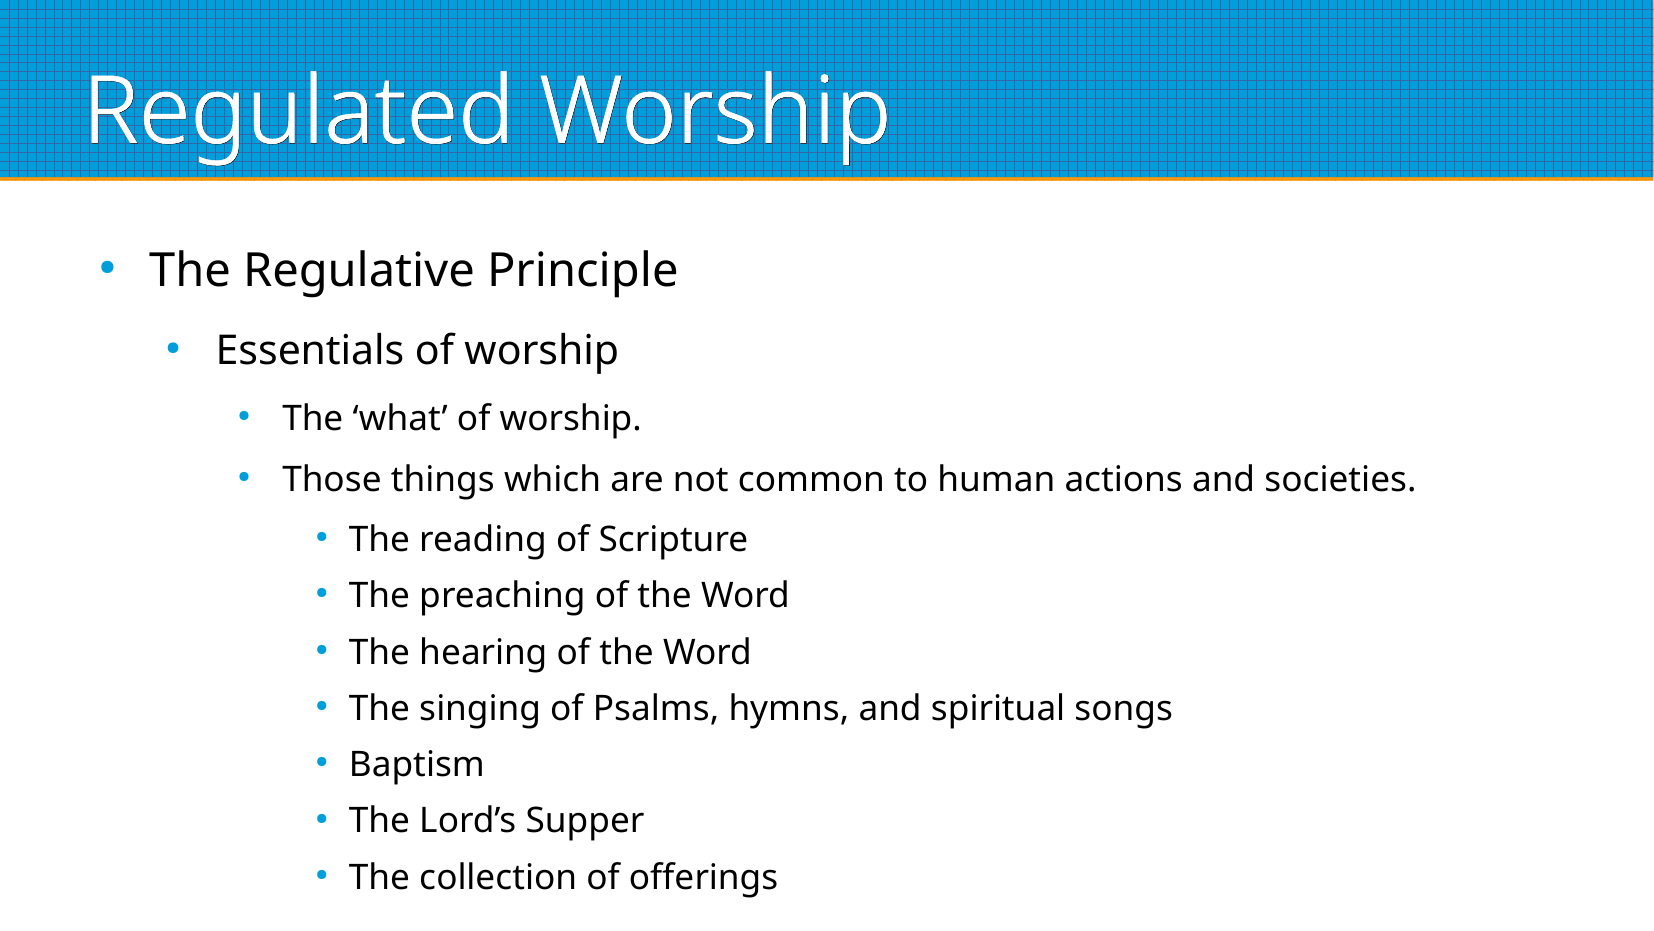

# Regulated Worship
The Regulative Principle
Essentials of worship
The ‘what’ of worship.
Those things which are not common to human actions and societies.
The reading of Scripture
The preaching of the Word
The hearing of the Word
The singing of Psalms, hymns, and spiritual songs
Baptism
The Lord’s Supper
The collection of offerings